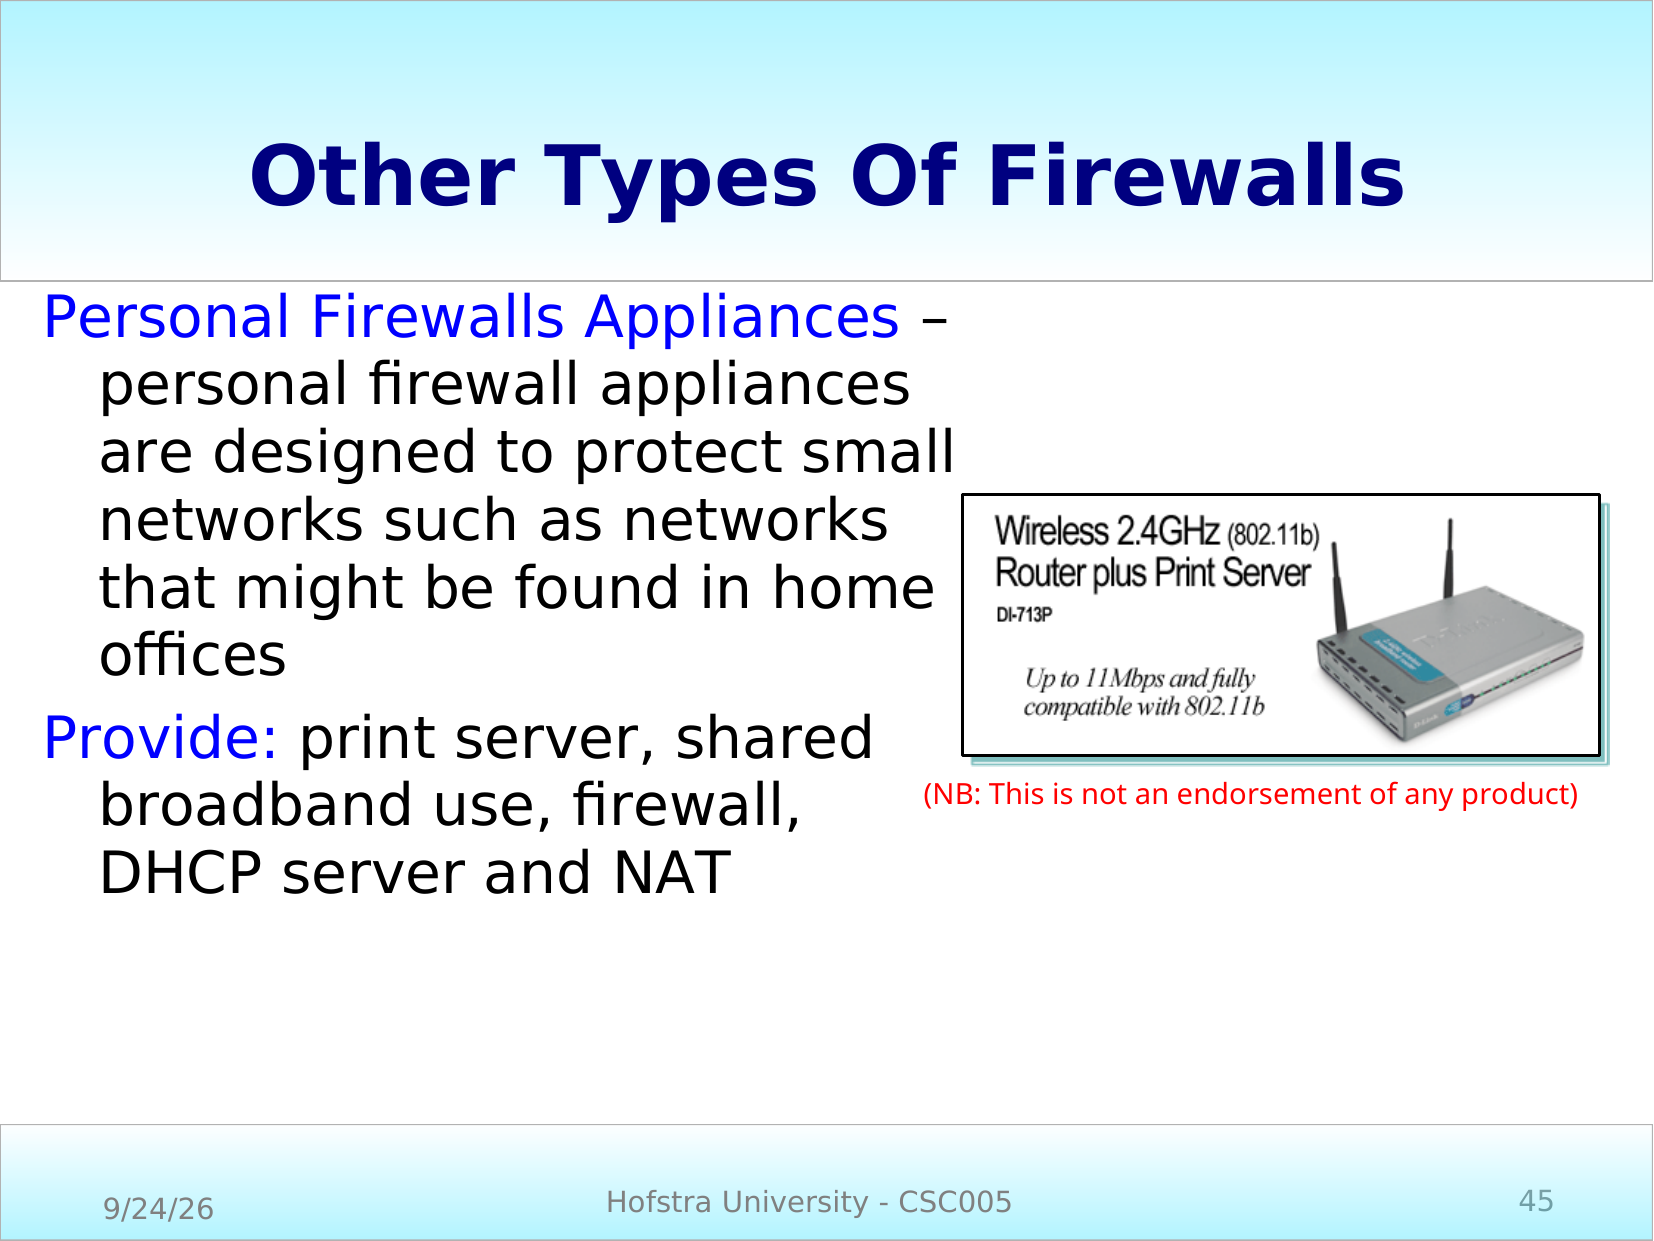

# Other Types Of Firewalls
Personal Firewalls Appliances – personal firewall appliances are designed to protect small networks such as networks that might be found in home offices
Provide: print server, shared broadband use, firewall, DHCP server and NAT
(NB: This is not an endorsement of any product)
45
Hofstra University - CSC005